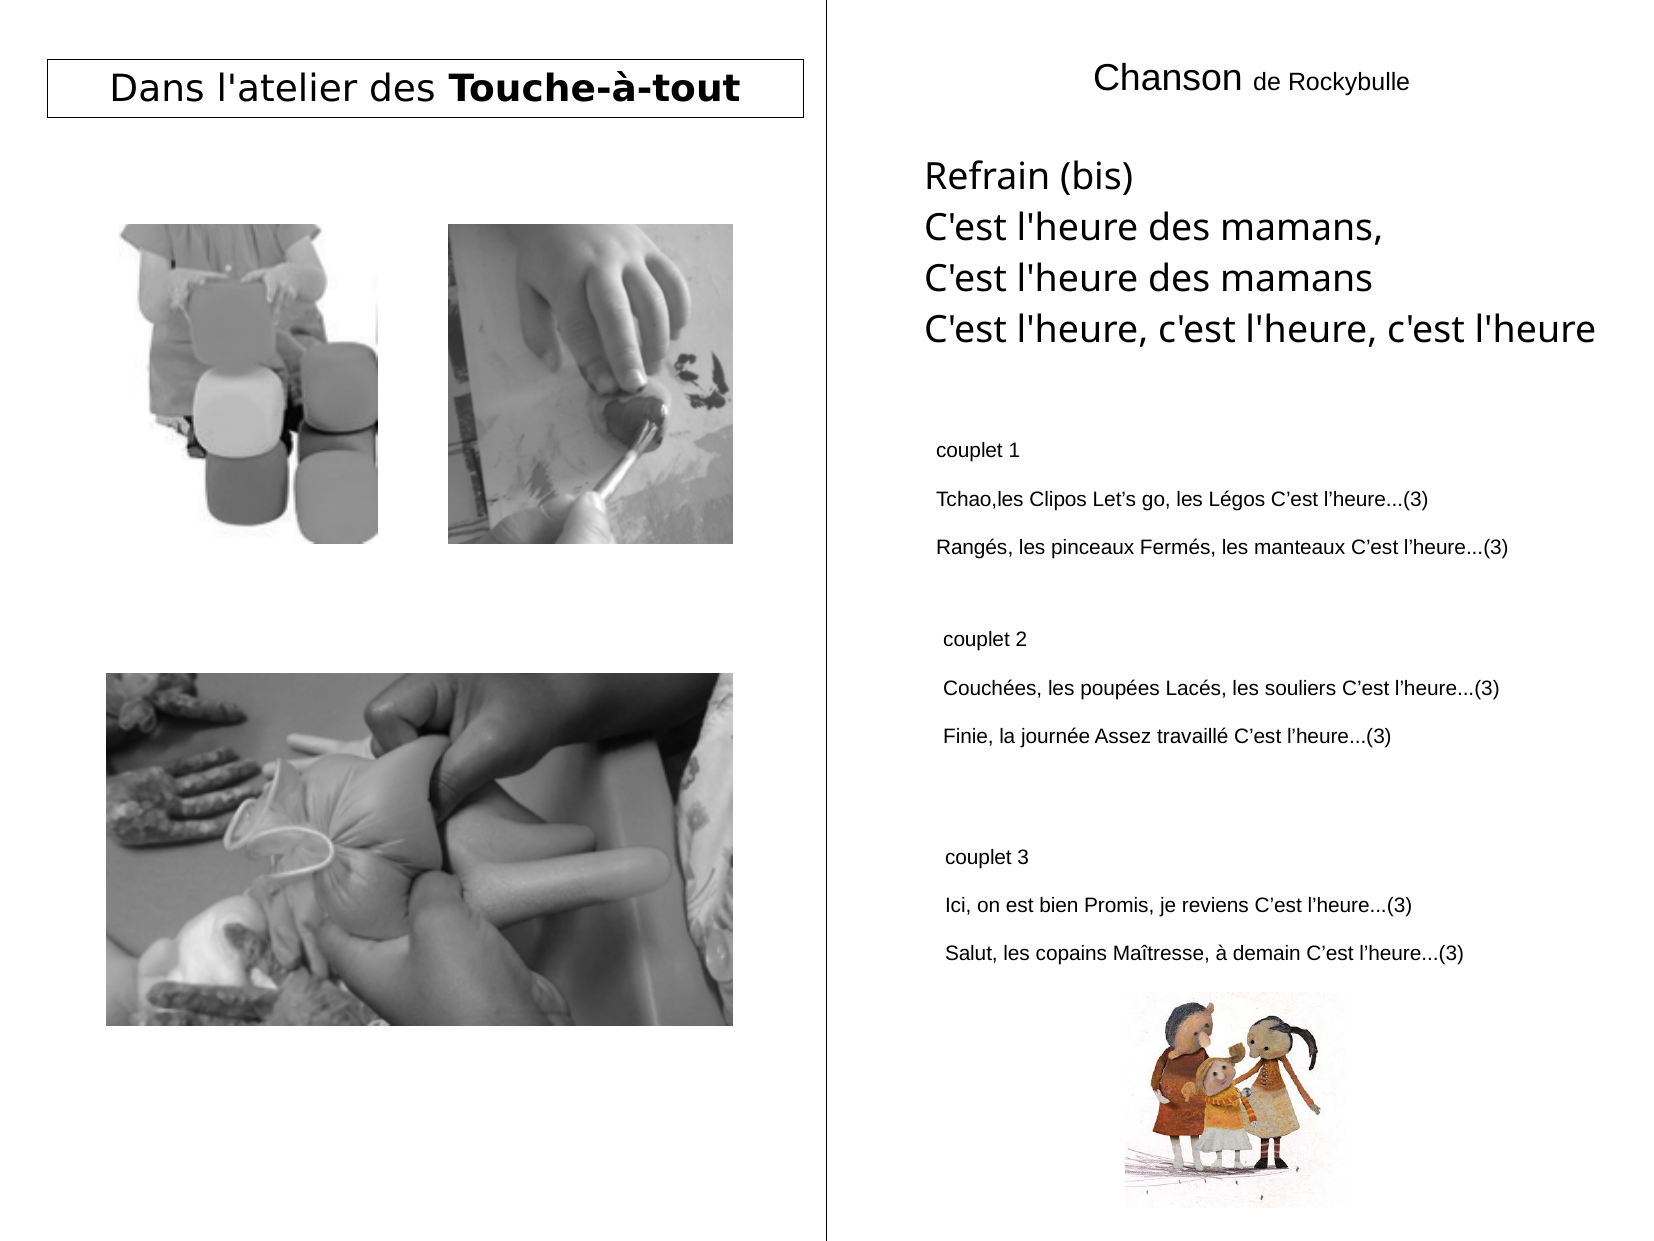

Chanson de Rockybulle
Dans l'atelier des Touche-à-tout
Refrain (bis)
C'est l'heure des mamans,
C'est l'heure des mamans
C'est l'heure, c'est l'heure, c'est l'heure
couplet 1
Tchao,les Clipos Let’s go, les Légos C’est l’heure...(3)
Rangés, les pinceaux Fermés, les manteaux C’est l’heure...(3)
couplet 2
Couchées, les poupées Lacés, les souliers C’est l’heure...(3)
Finie, la journée Assez travaillé C’est l’heure...(3)
couplet 3
Ici, on est bien Promis, je reviens C’est l’heure...(3)
Salut, les copains Maîtresse, à demain C’est l’heure...(3)